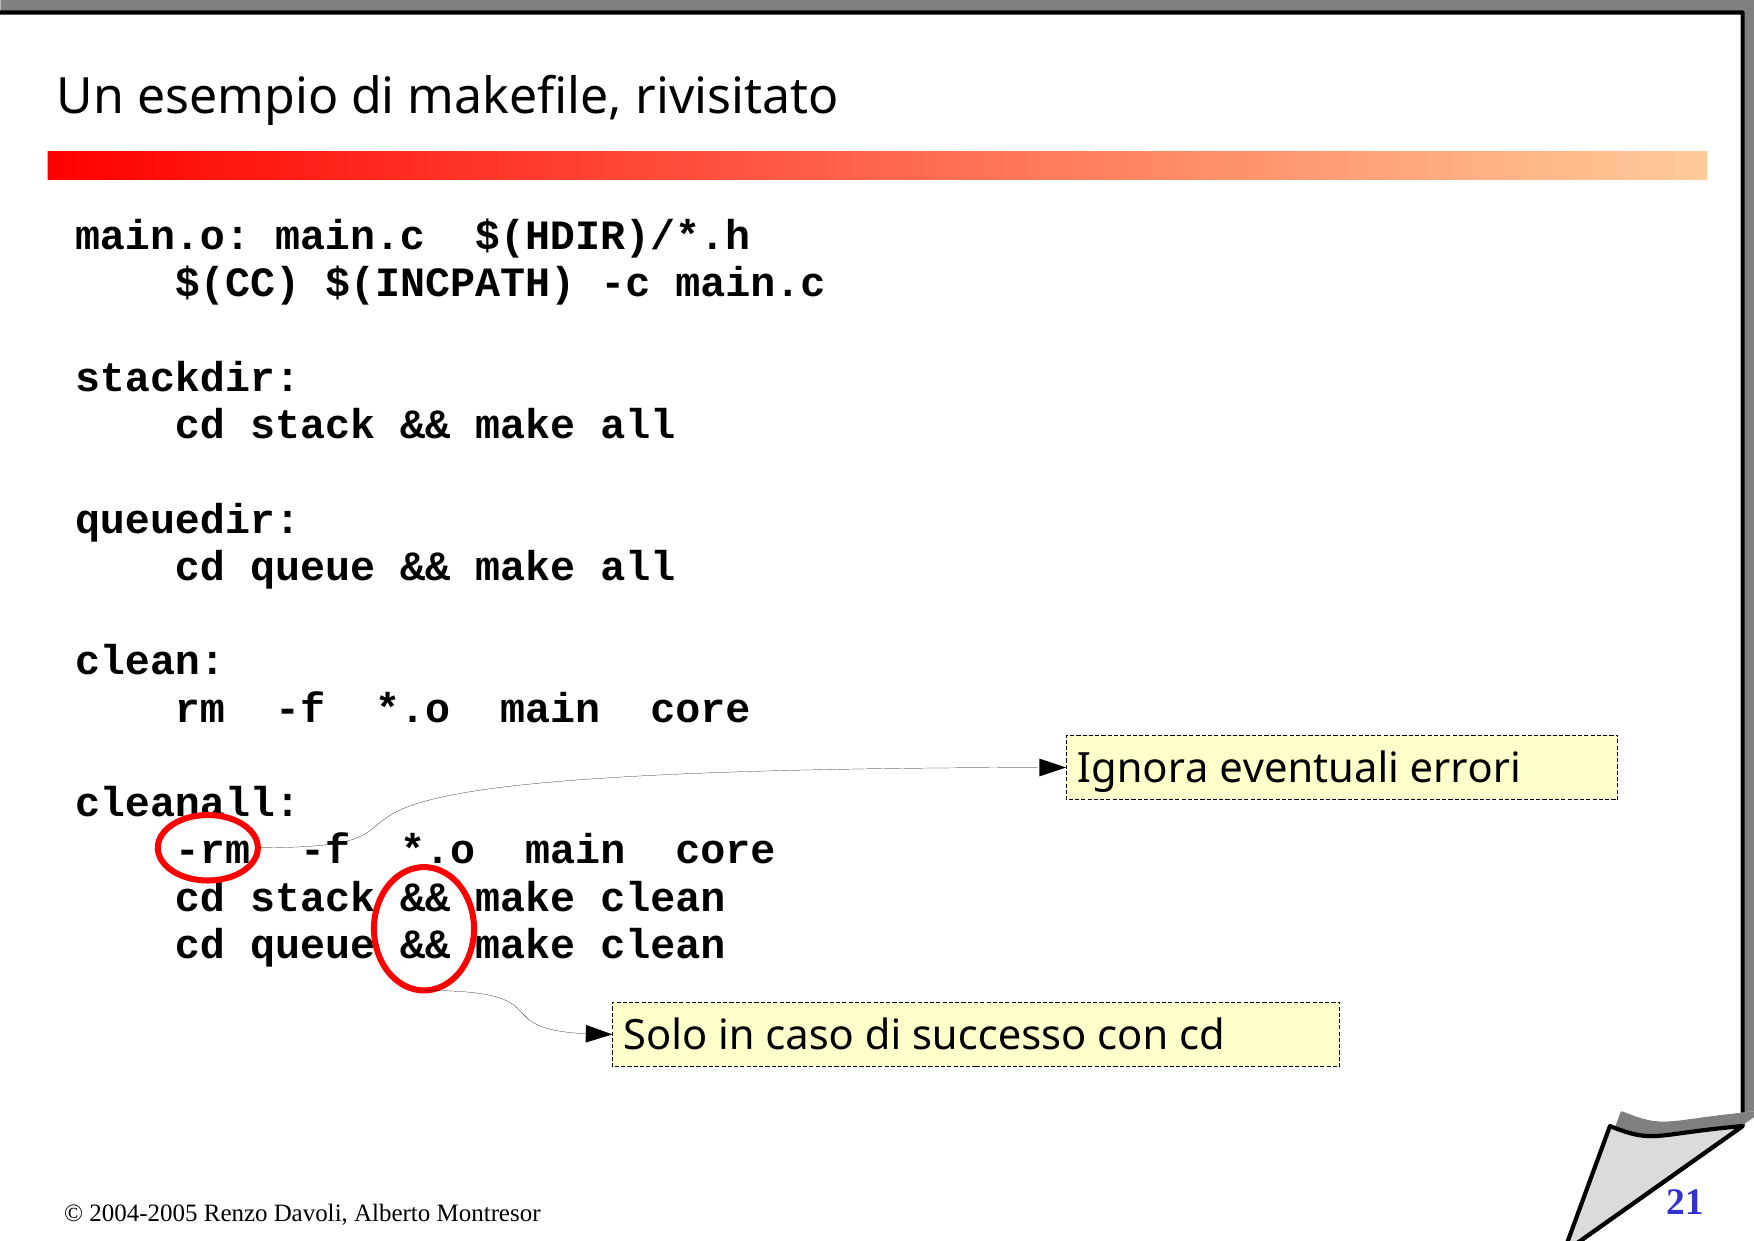

# Un esempio di makefile, rivisitato
main.o: main.c $(HDIR)/*.h
 $(CC) $(INCPATH) -c main.c
stackdir:
 cd stack && make all
queuedir:
 cd queue && make all
clean:
 rm -f *.o main core
cleanall:
 -rm -f *.o main core
 cd stack && make clean
 cd queue && make clean
 Ignora eventuali errori
 Solo in caso di successo con cd